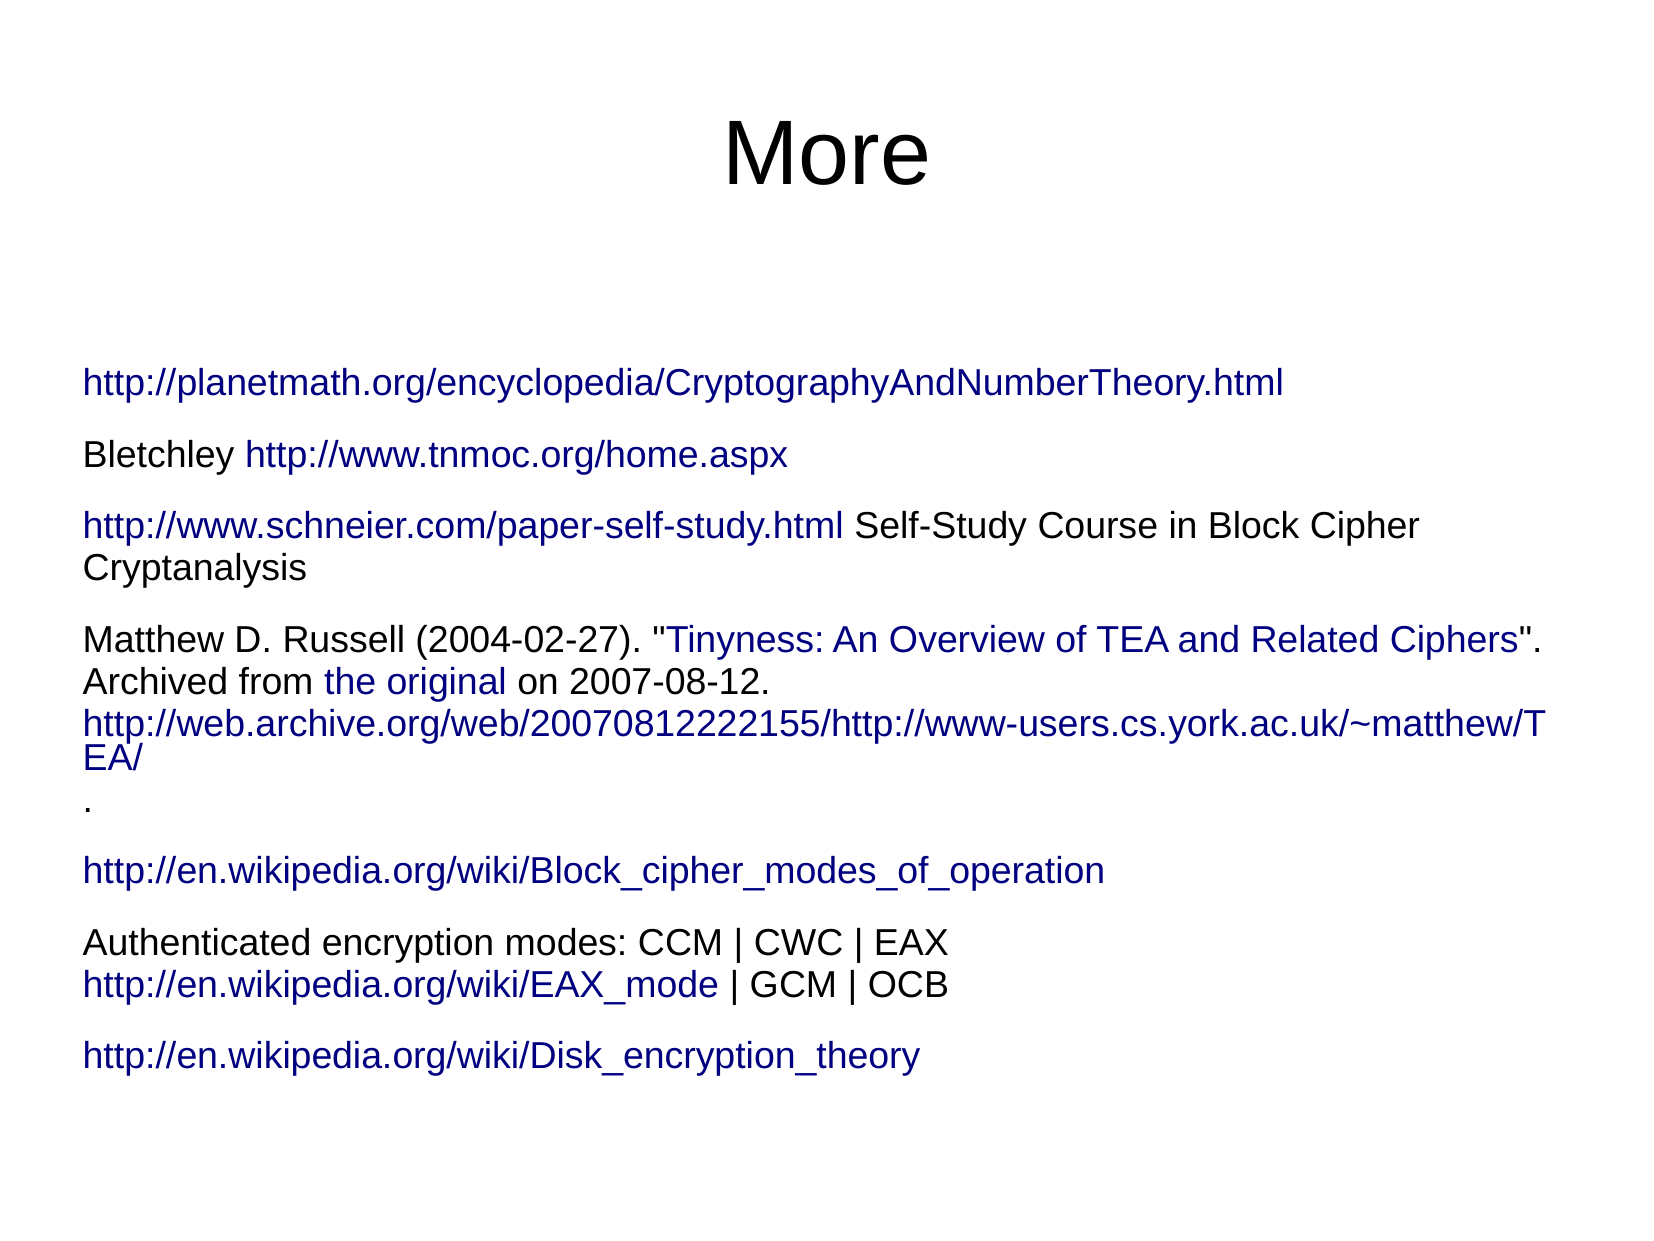

# More
http://planetmath.org/encyclopedia/CryptographyAndNumberTheory.html
Bletchley http://www.tnmoc.org/home.aspx
http://www.schneier.com/paper-self-study.html Self-Study Course in Block Cipher Cryptanalysis
Matthew D. Russell (2004-02-27). "Tinyness: An Overview of TEA and Related Ciphers". Archived from the original on 2007-08-12. http://web.archive.org/web/20070812222155/http://www-users.cs.york.ac.uk/~matthew/TEA/.
http://en.wikipedia.org/wiki/Block_cipher_modes_of_operation
Authenticated encryption modes: CCM | CWC | EAX http://en.wikipedia.org/wiki/EAX_mode | GCM | OCB
http://en.wikipedia.org/wiki/Disk_encryption_theory